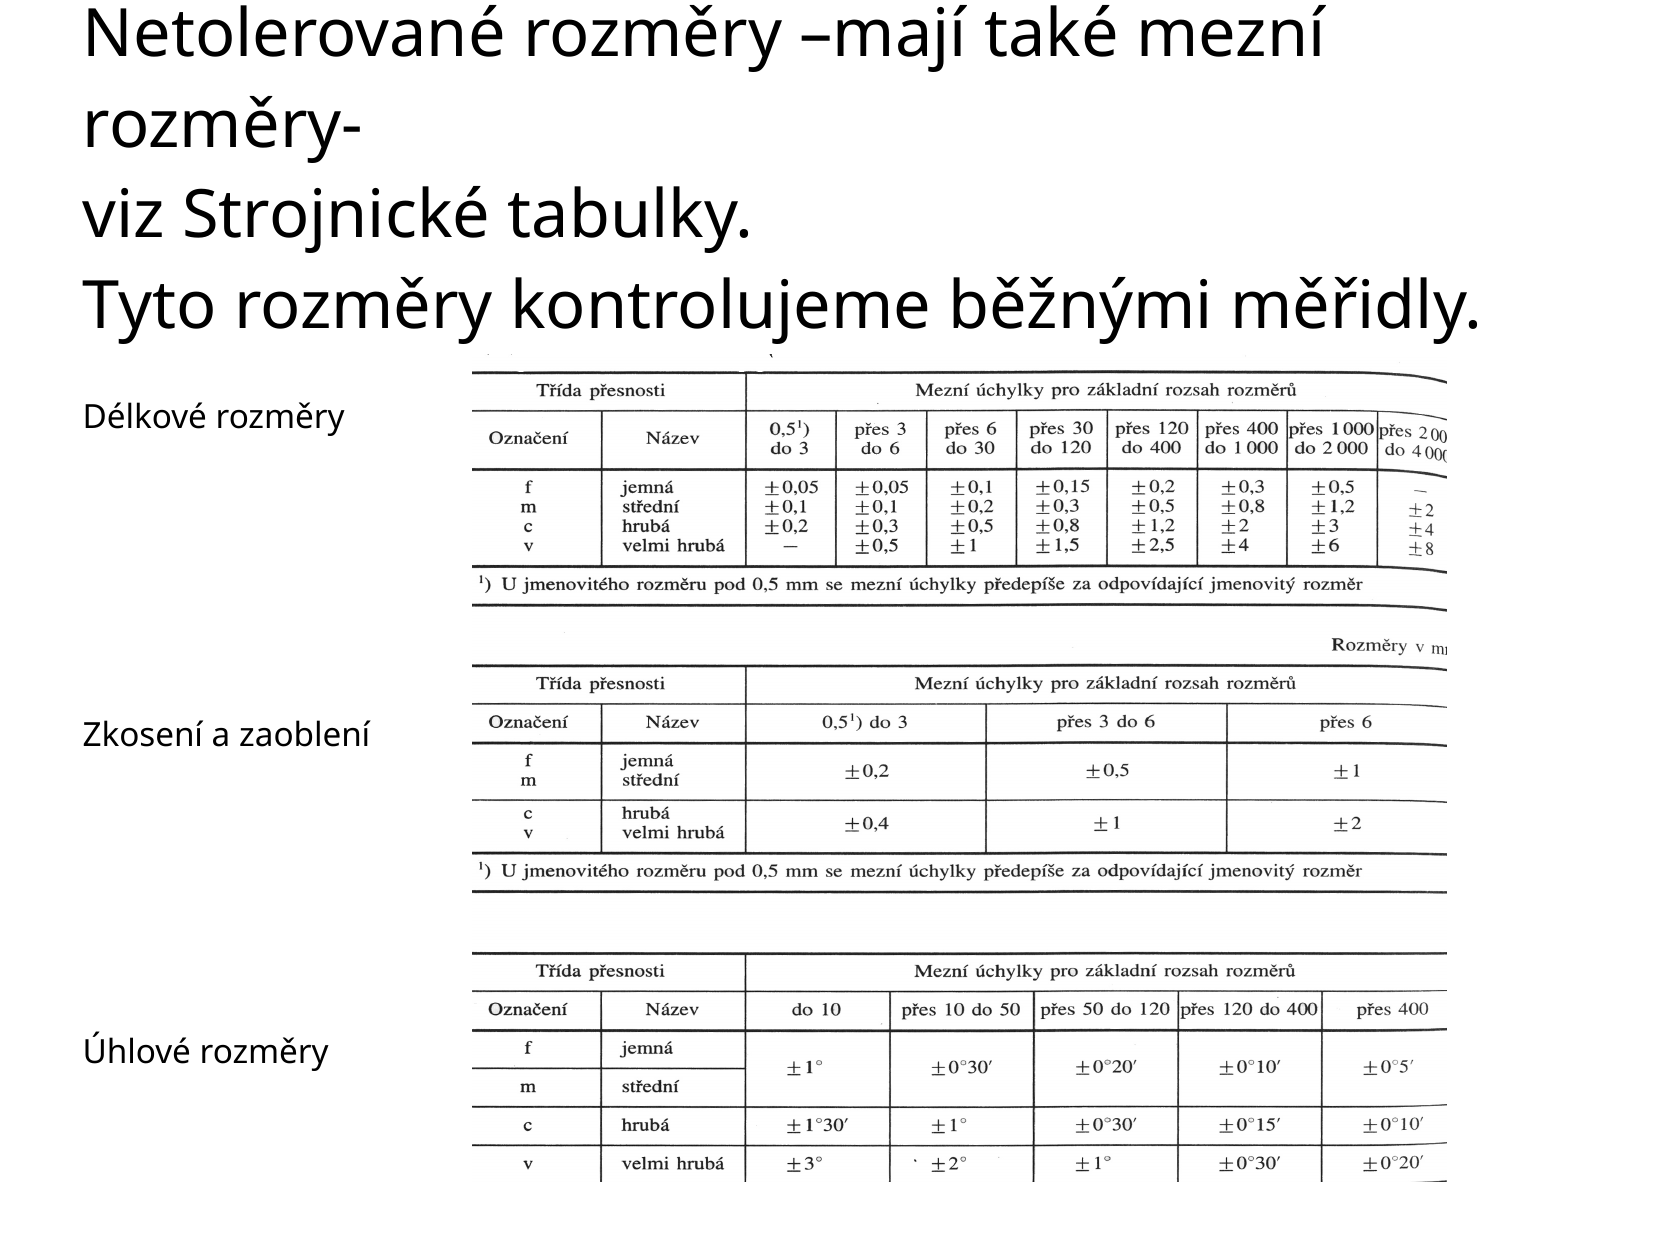

# Netolerované rozměry –mají také mezní rozměry-
viz Strojnické tabulky.
Tyto rozměry kontrolujeme běžnými měřidly.
Délkové rozměry
Zkosení a zaoblení
Úhlové rozměry